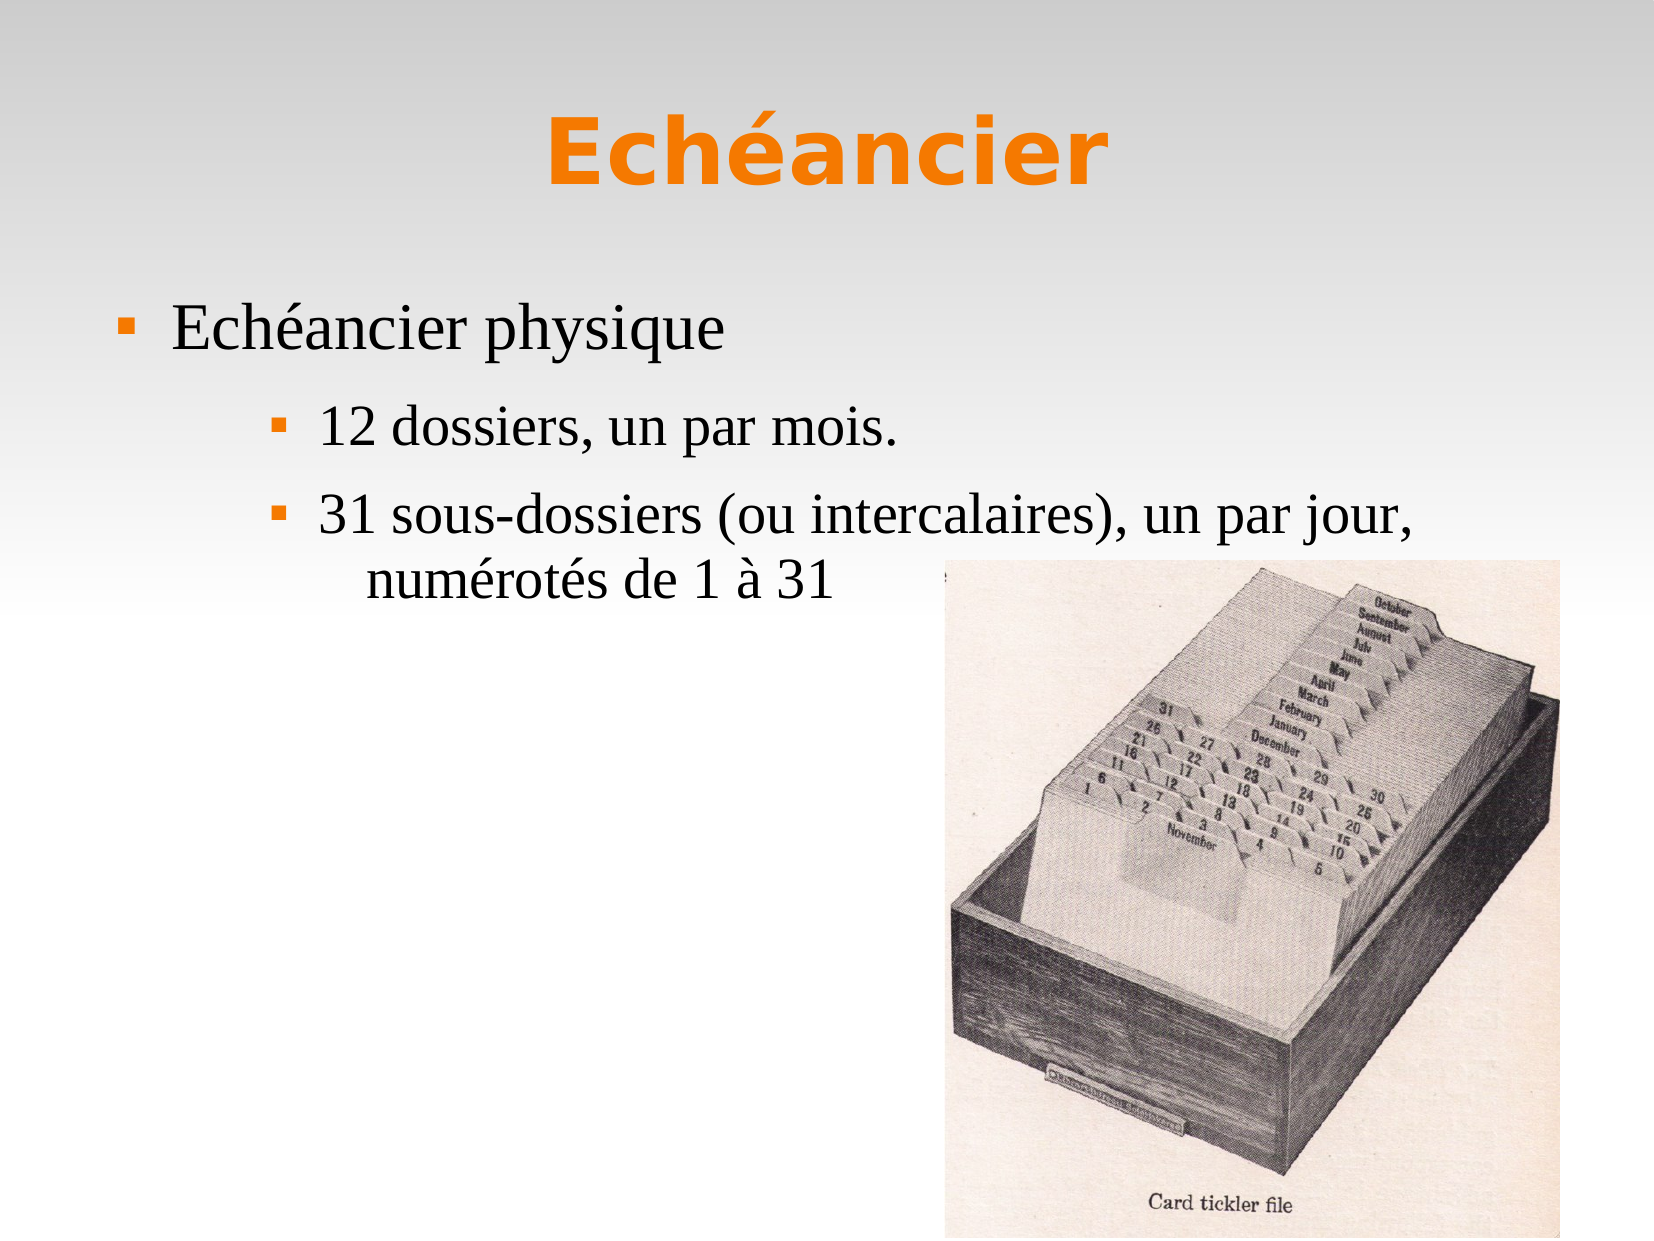

# Echéancier
Echéancier physique
12 dossiers, un par mois.
31 sous-dossiers (ou intercalaires), un par jour, numérotés de 1 à 31